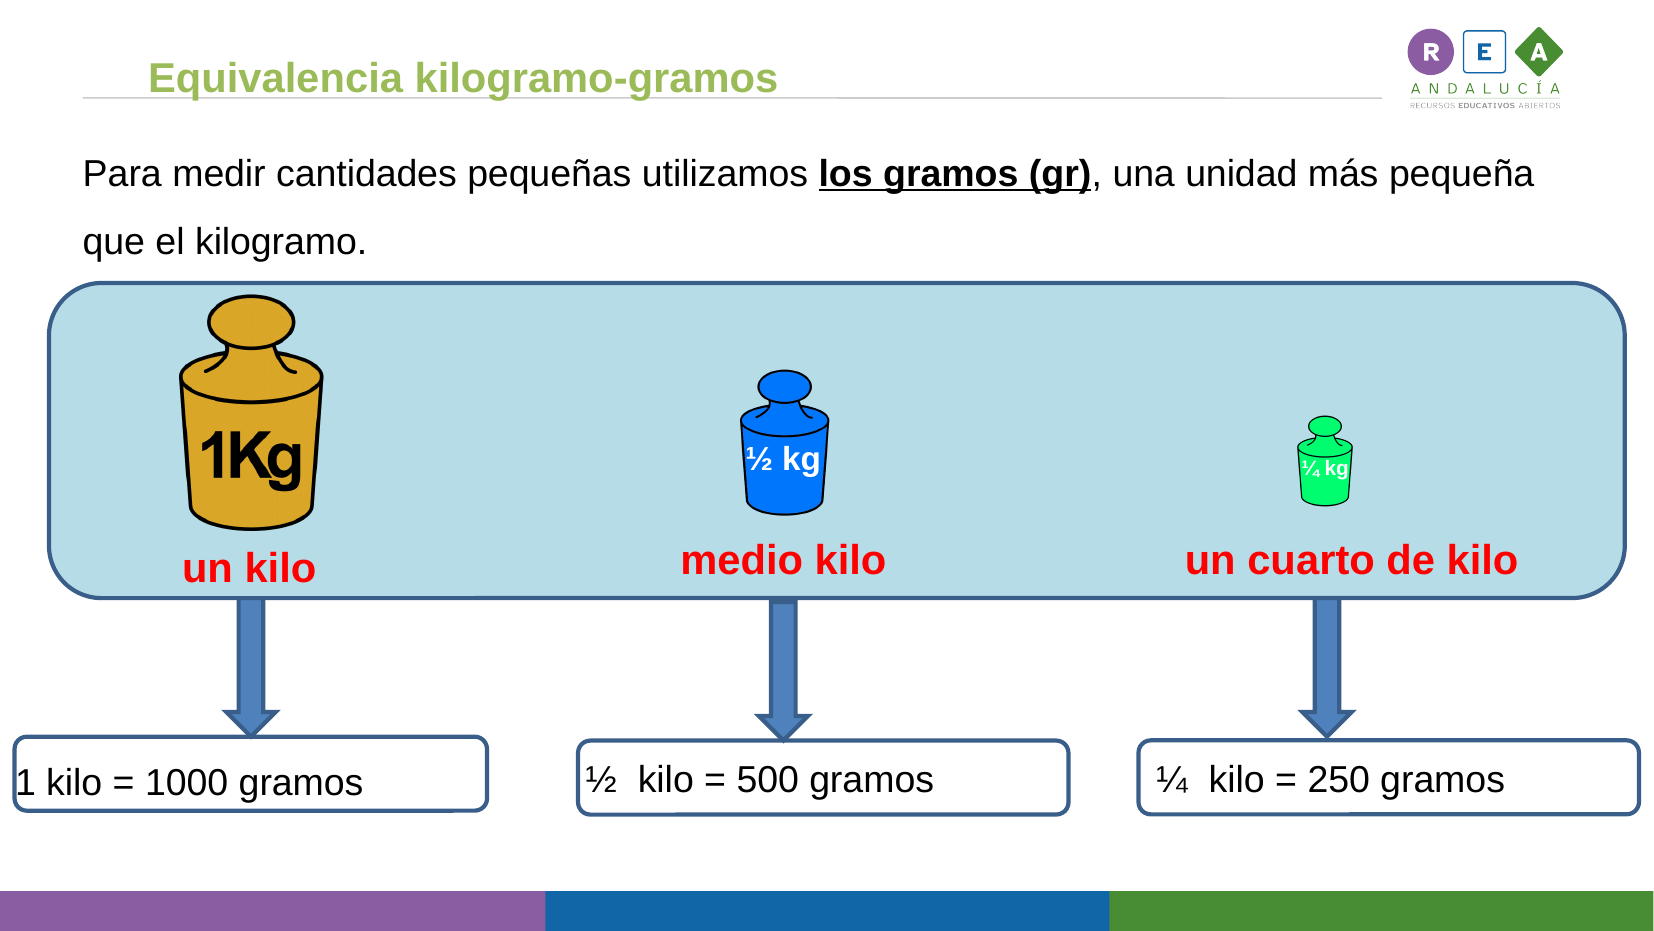

Equivalencia kilogramo-gramos
Para medir cantidades pequeñas utilizamos los gramos (gr), una unidad más pequeña que el kilogramo.
½ kg
¼ kg
medio kilo
un cuarto de kilo
un kilo
½ kilo = 500 gramos
¼ kilo = 250 gramos
1 kilo = 1000 gramos